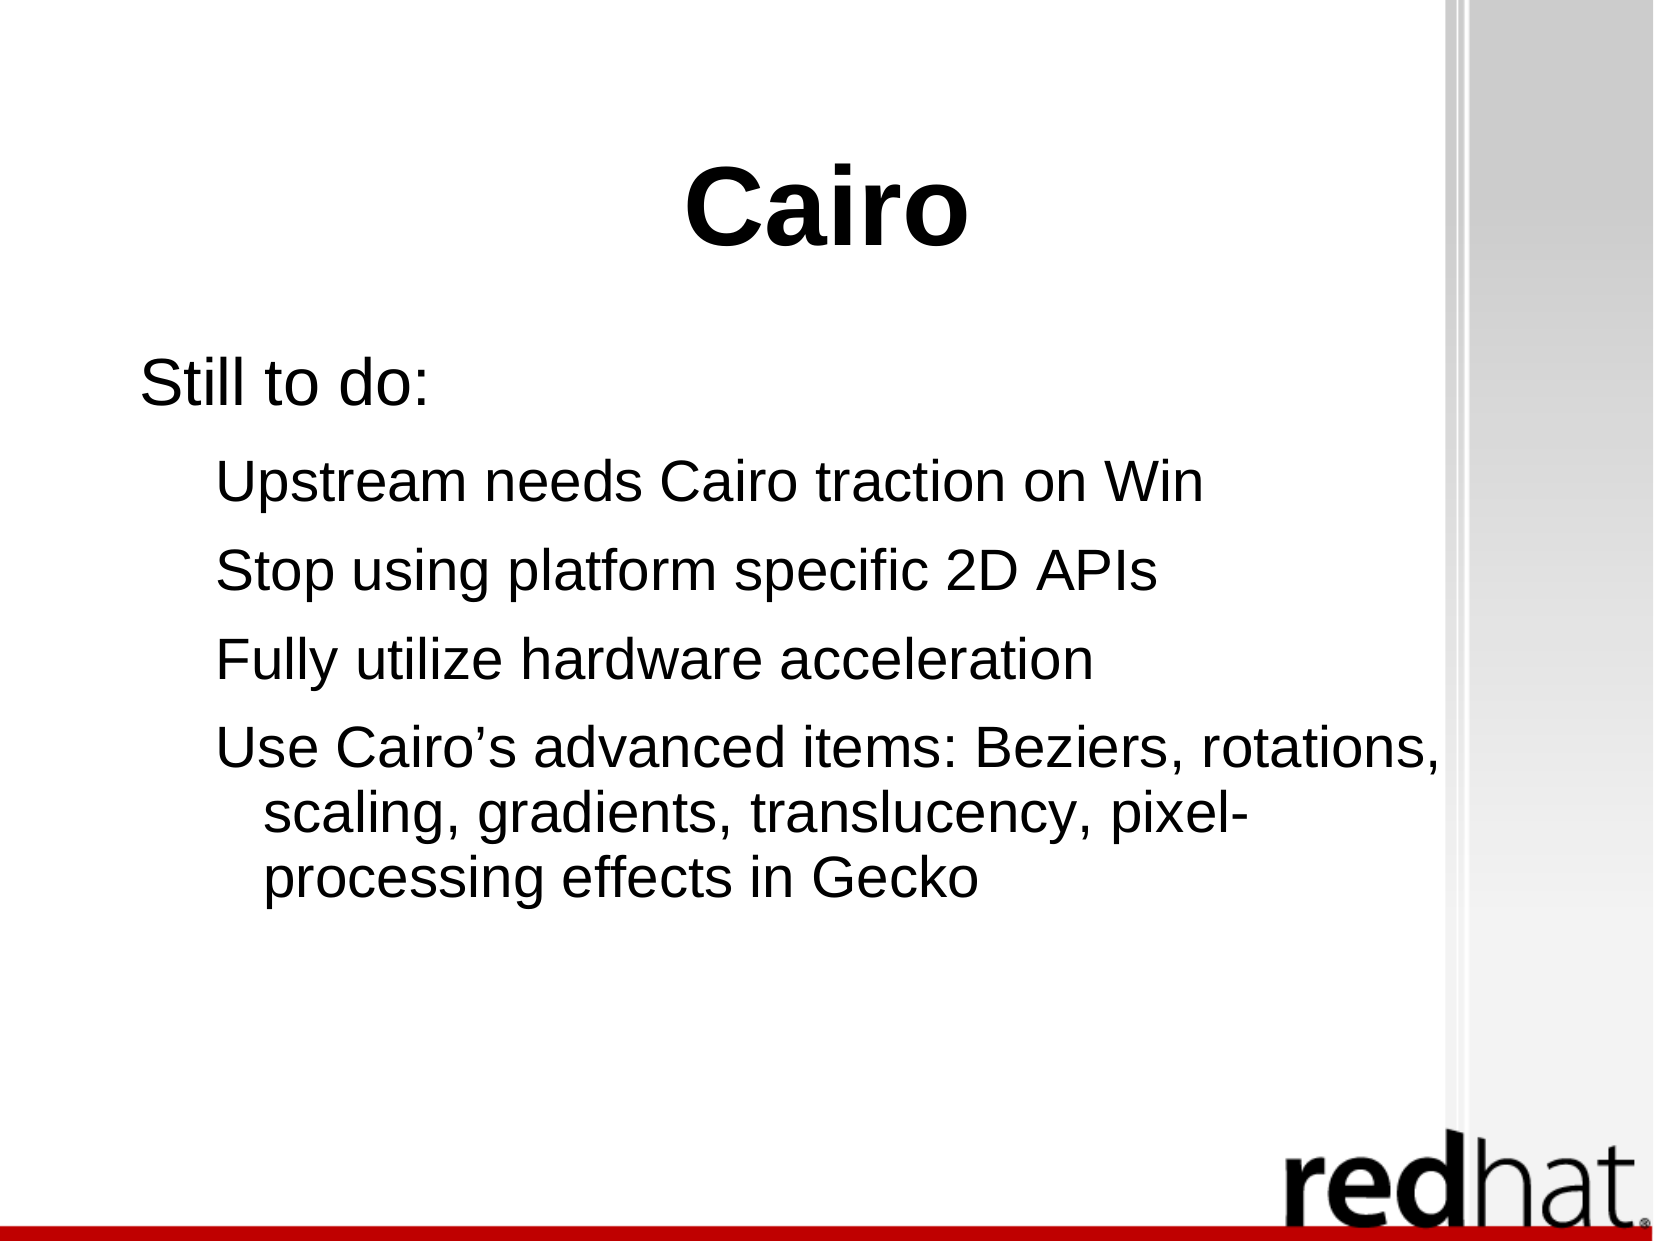

# Cairo
Still to do:
Upstream needs Cairo traction on Win
Stop using platform specific 2D APIs
Fully utilize hardware acceleration
Use Cairo’s advanced items: Beziers, rotations, scaling, gradients, translucency, pixel-processing effects in Gecko